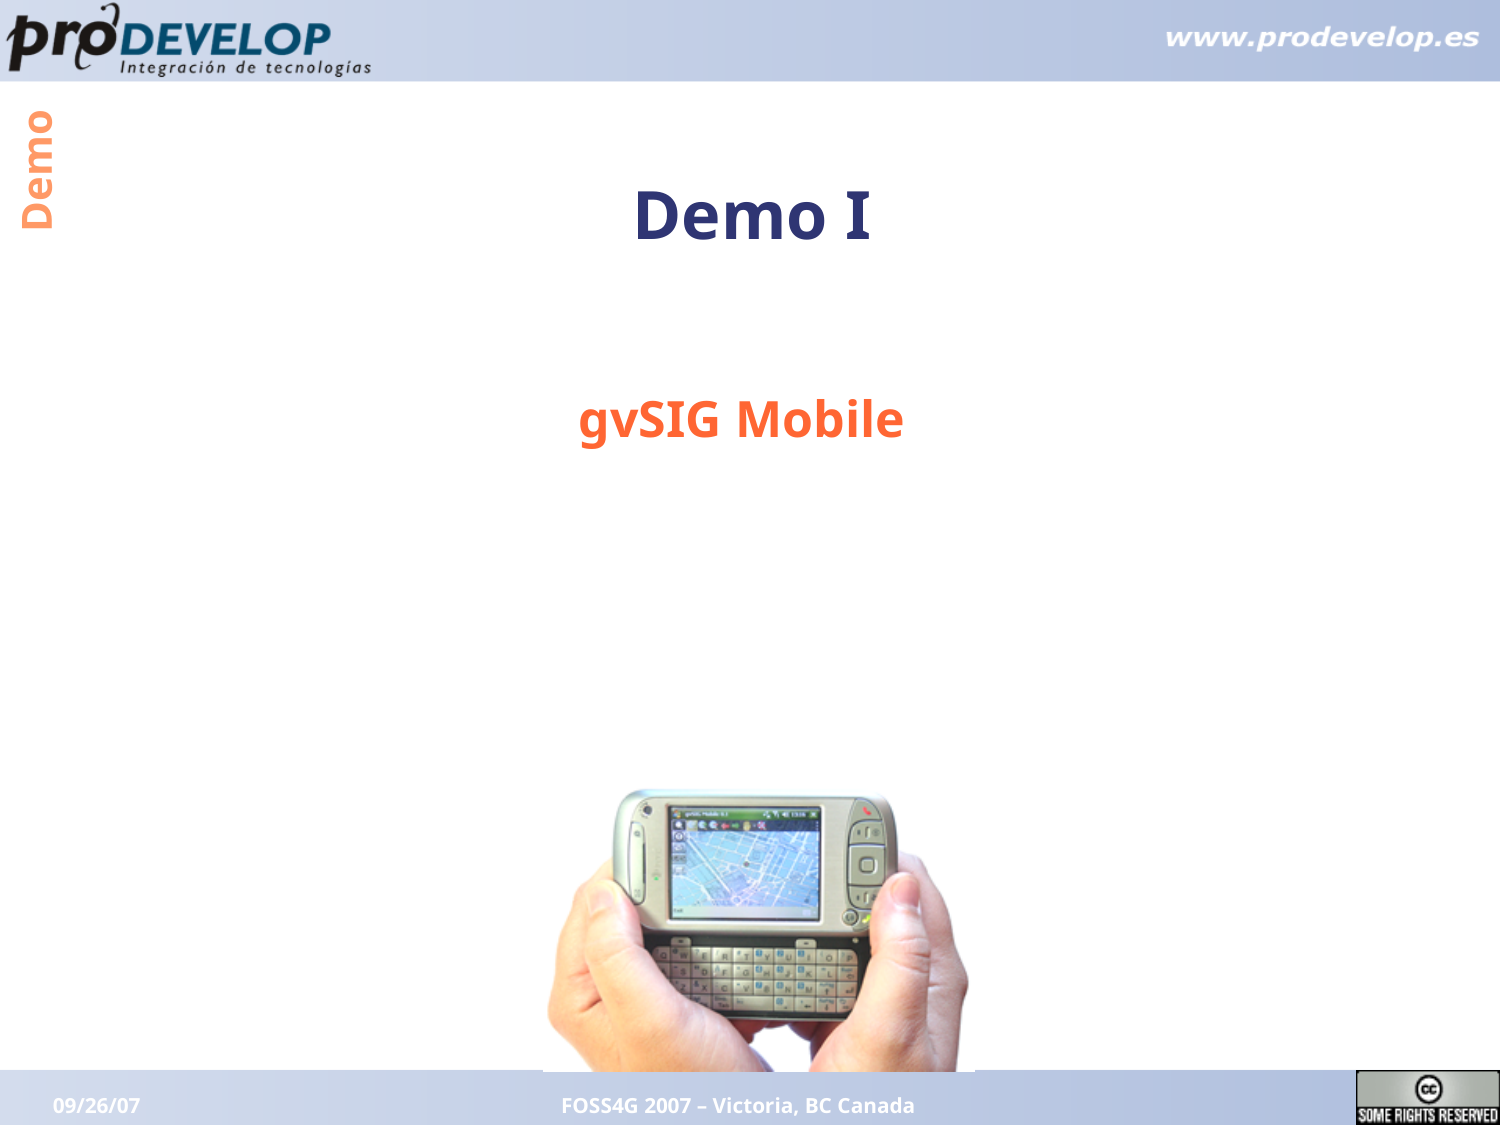

# Demo I
Demo
gvSIG Mobile
25/10/2006
17
Plan Difusión Interna gvSIG v. 2.0